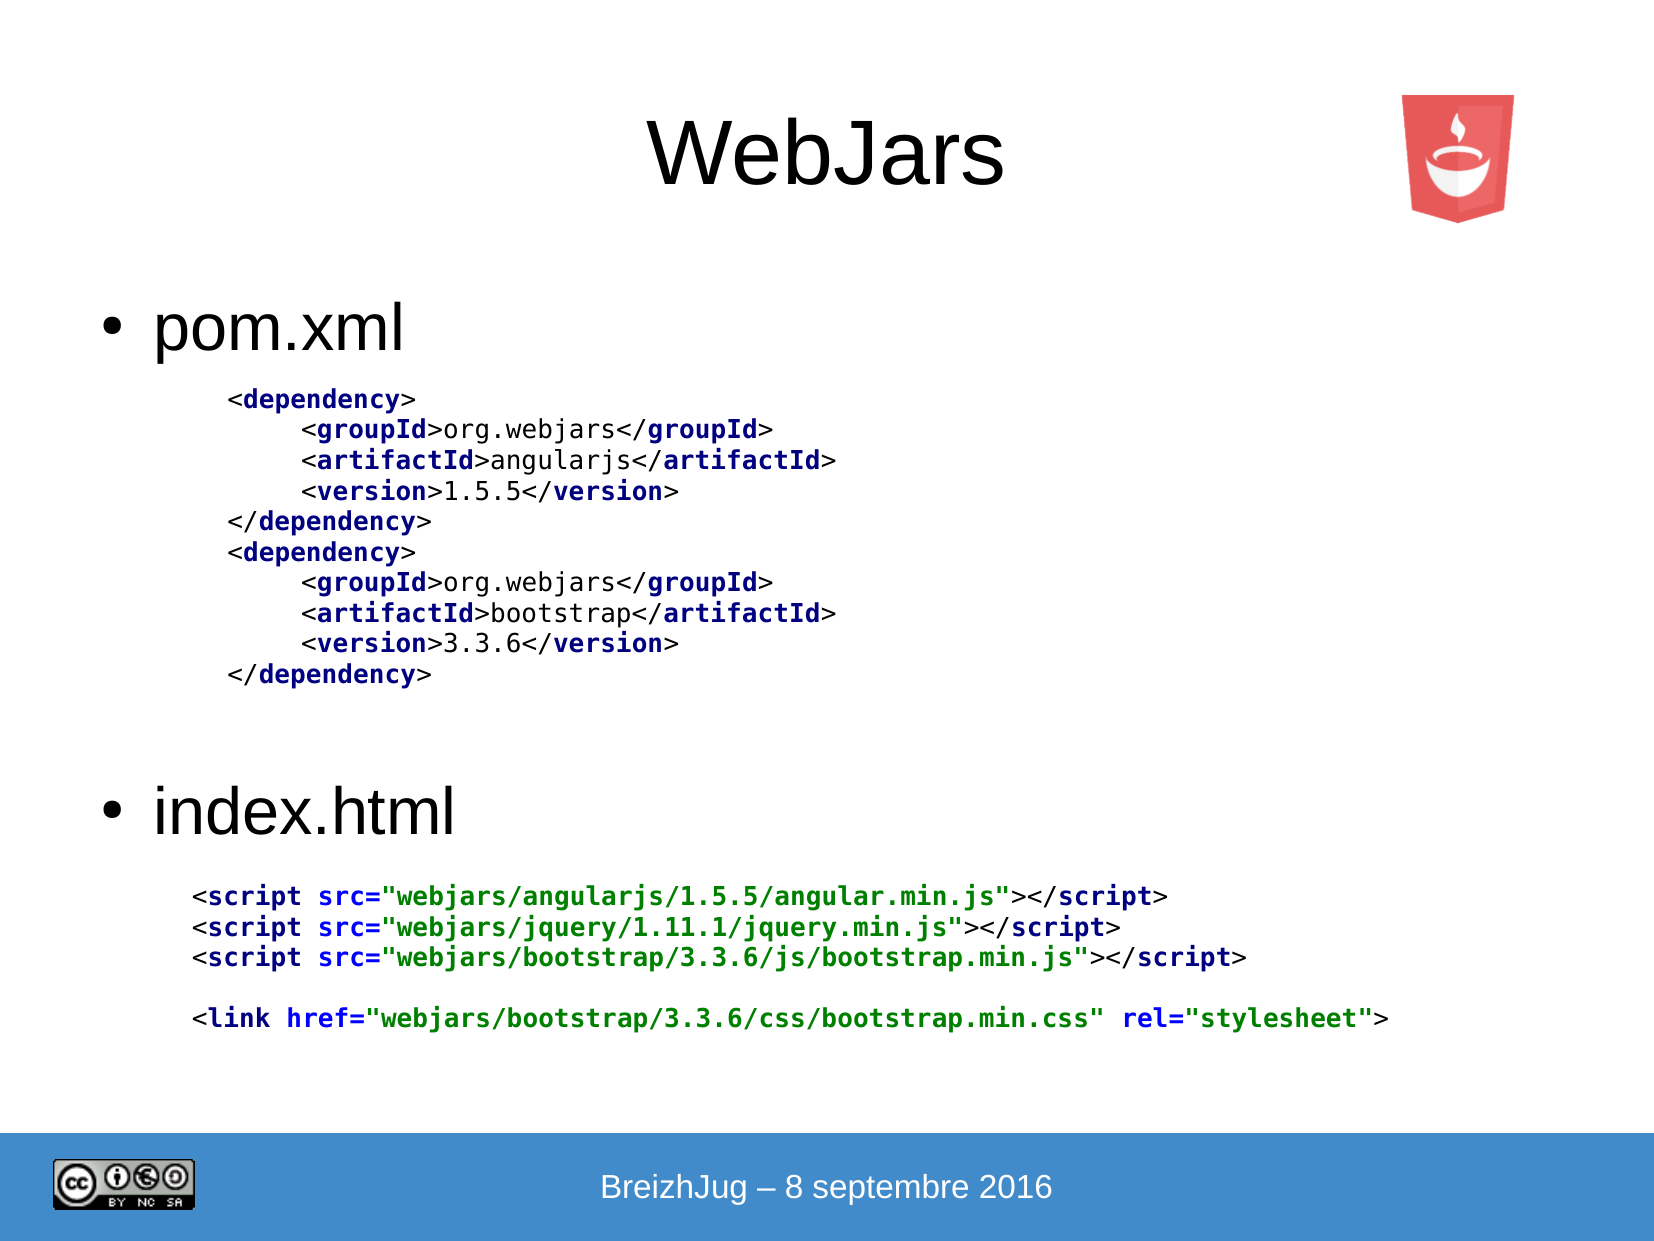

# WebJars
pom.xml
index.html
<dependency>
	<groupId>org.webjars</groupId>
	<artifactId>angularjs</artifactId>
	<version>1.5.5</version>
</dependency>
<dependency>
	<groupId>org.webjars</groupId>
	<artifactId>bootstrap</artifactId>
	<version>3.3.6</version>
</dependency>
<script src="webjars/angularjs/1.5.5/angular.min.js"></script>
<script src="webjars/jquery/1.11.1/jquery.min.js"></script>
<script src="webjars/bootstrap/3.3.6/js/bootstrap.min.js"></script>
<link href="webjars/bootstrap/3.3.6/css/bootstrap.min.css" rel="stylesheet">